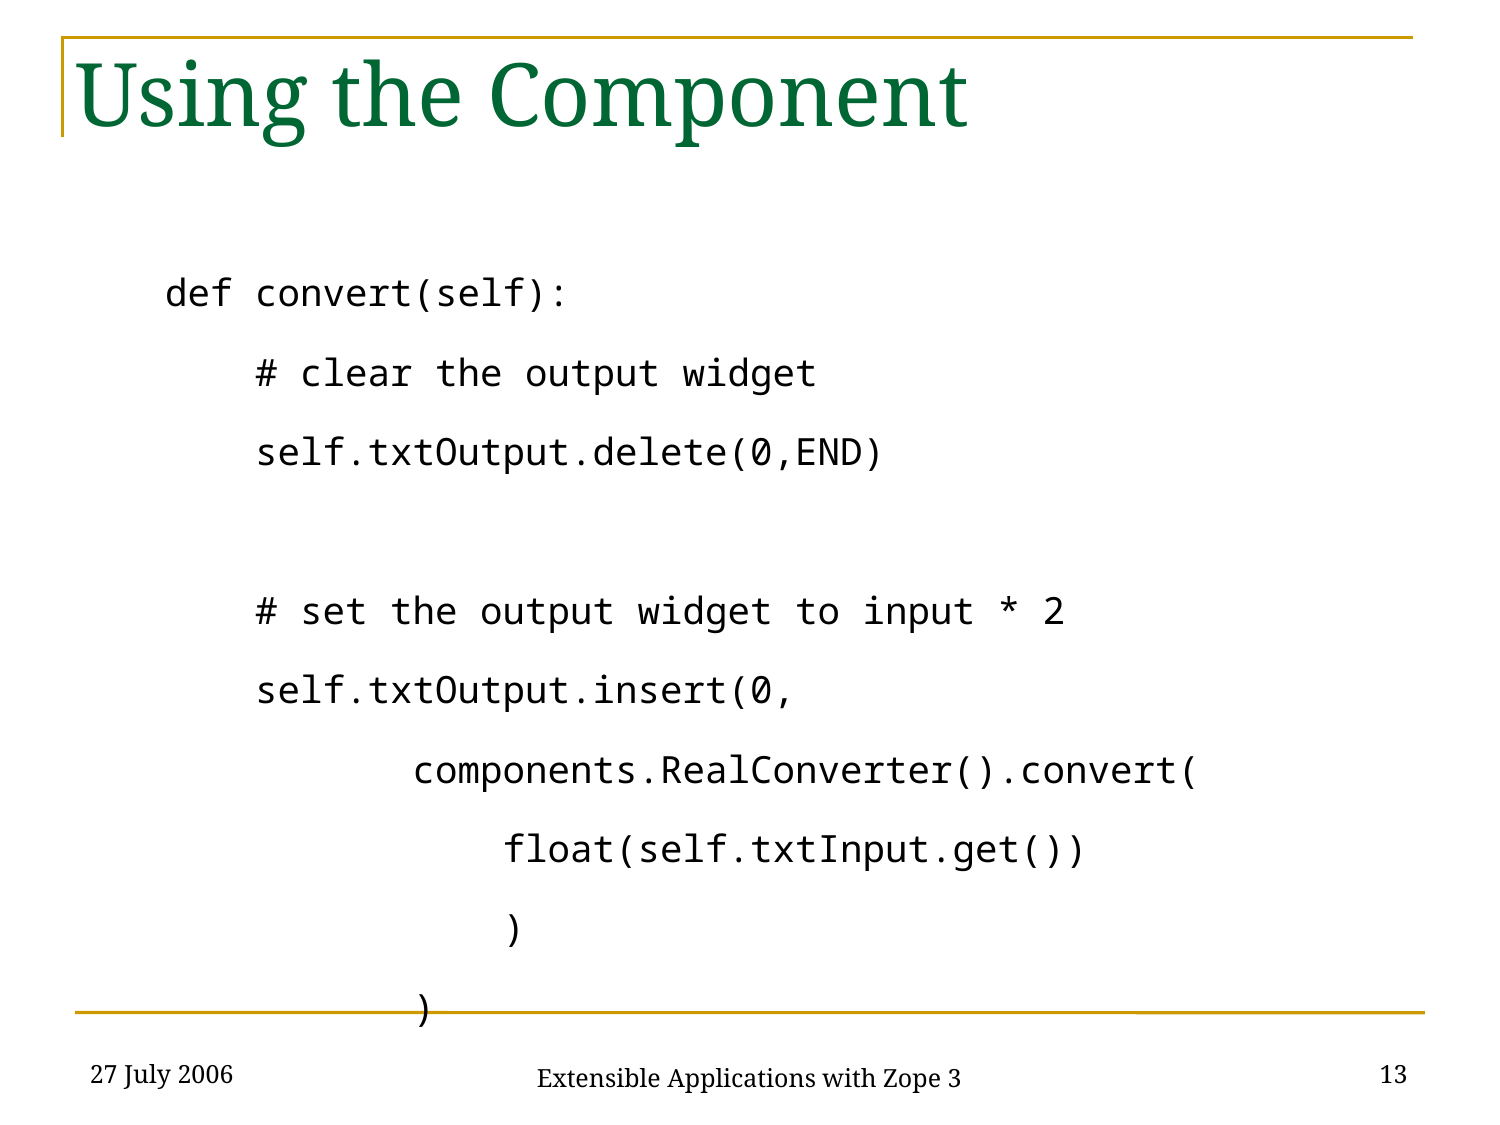

# Using the Component
 def convert(self):
 # clear the output widget
 self.txtOutput.delete(0,END)
 # set the output widget to input * 2
 self.txtOutput.insert(0,
 components.RealConverter().convert(
 float(self.txtInput.get())
 )
 )
Extensible Applications with Zope 3
27 July 2006
13